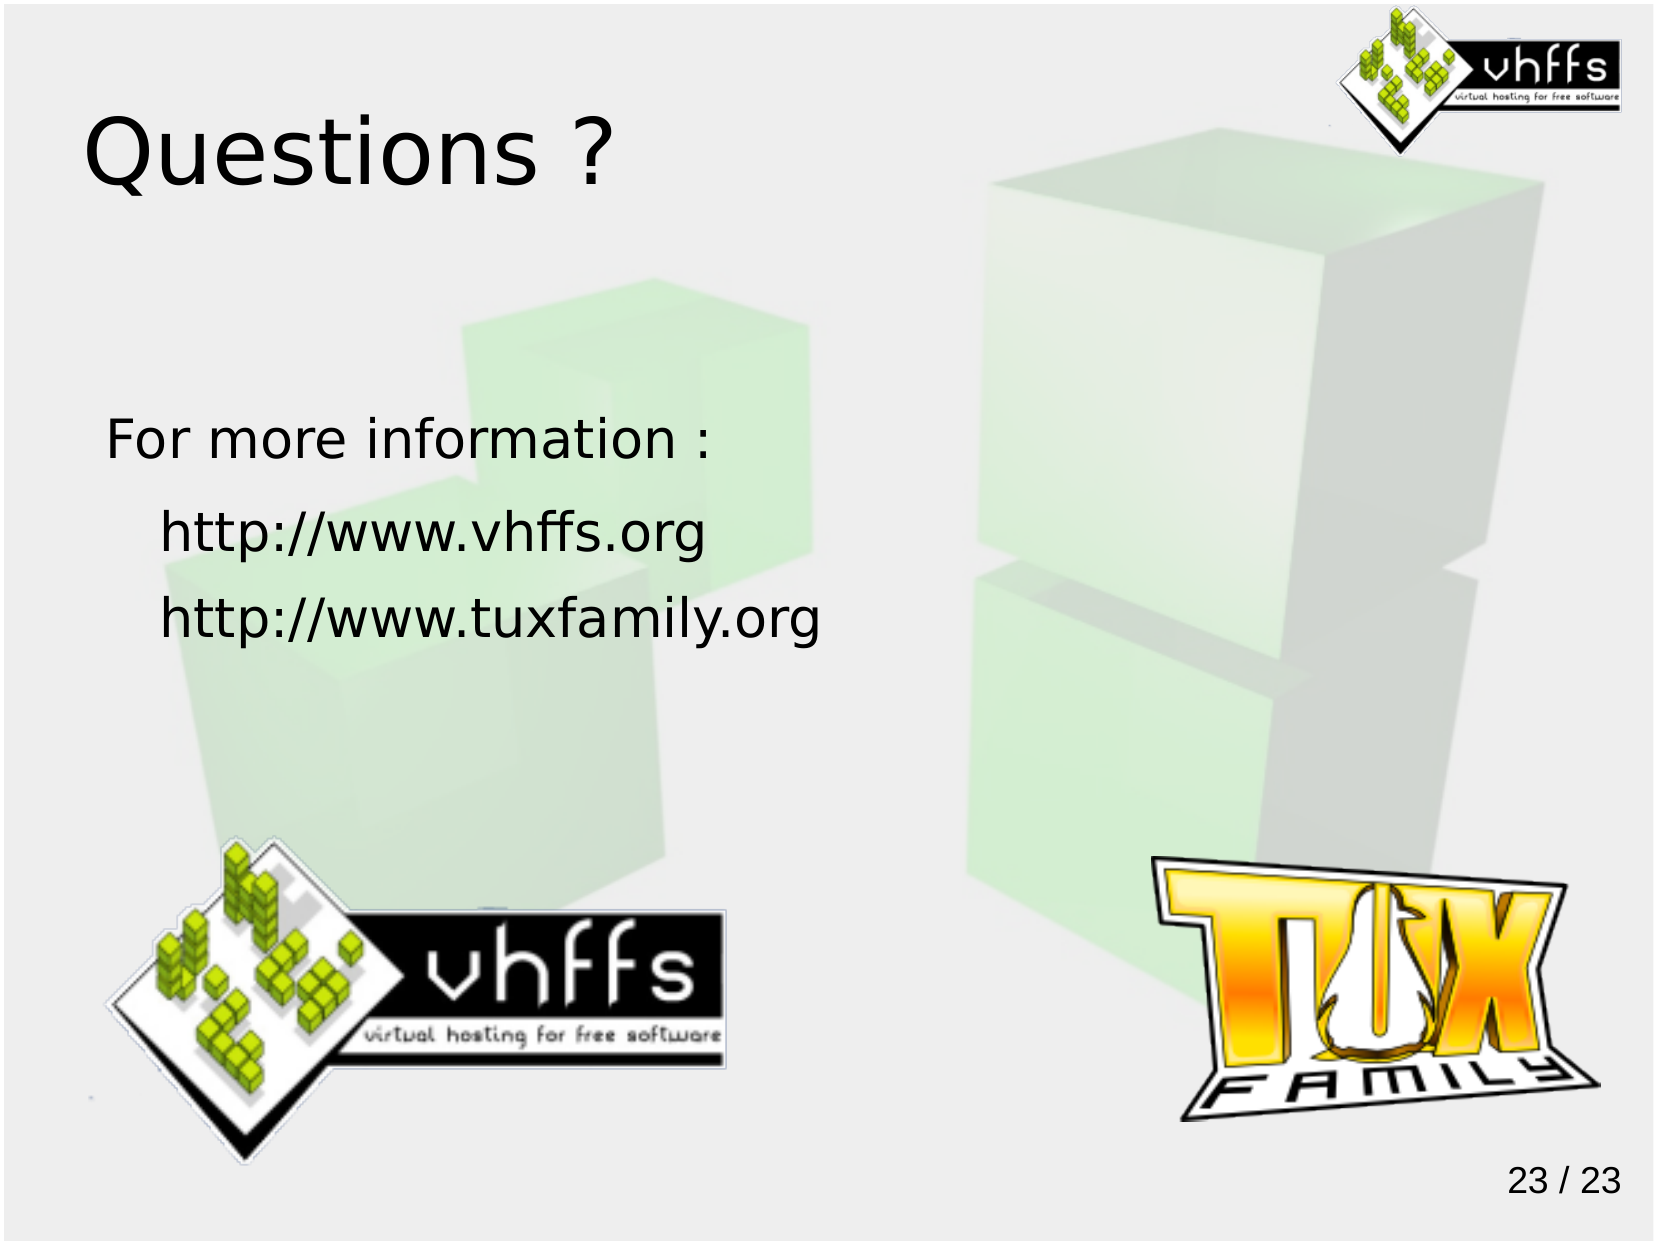

# Questions ?
 For more information :
http://www.vhffs.org
http://www.tuxfamily.org